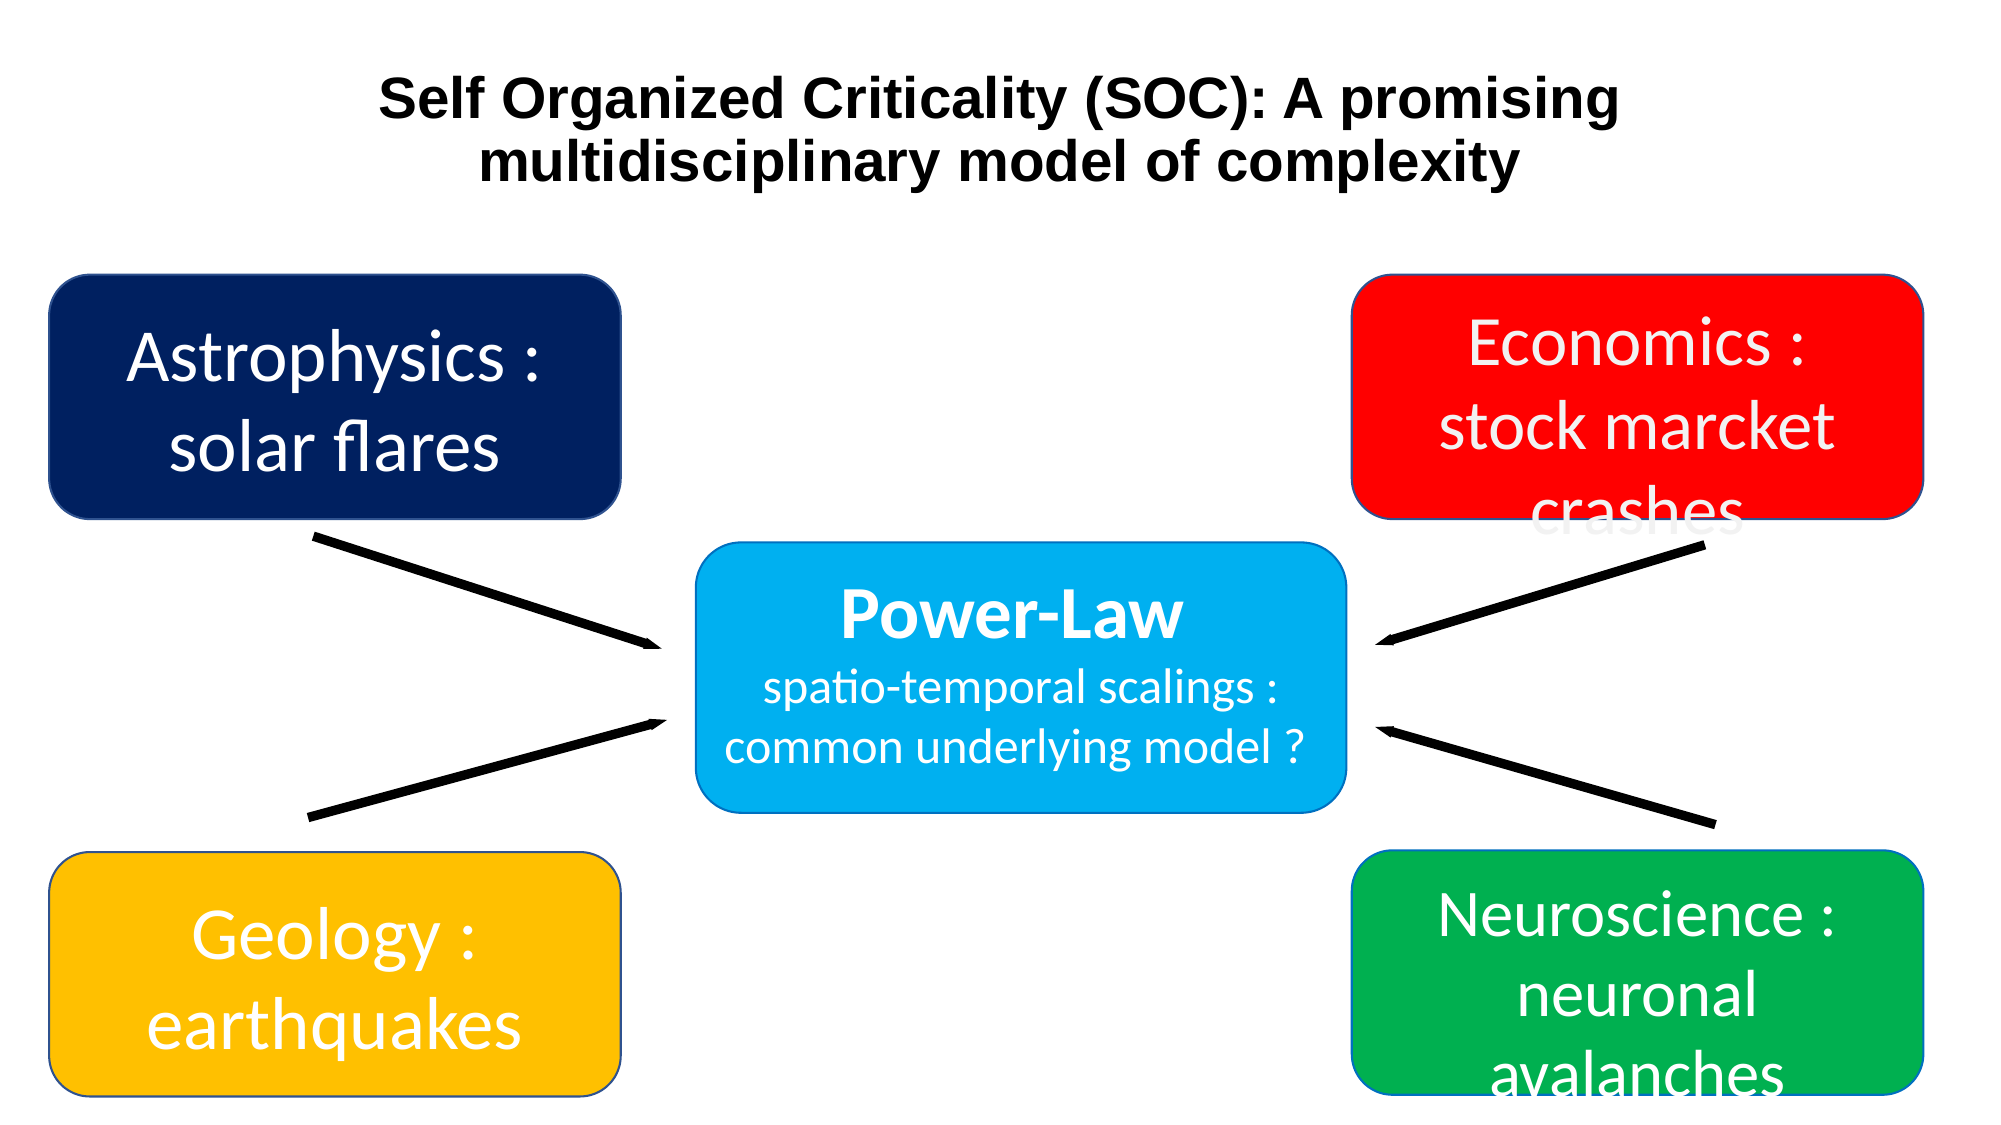

# Self Organized Criticality (SOC): A promising multidisciplinary model of complexity
Astrophysics :
solar flares
Economics :
stock marcket
crashes
Power-Law
spatio-temporal scalings :
common underlying model ?
Neuroscience :
neuronal avalanches
Geology :
earthquakes
4